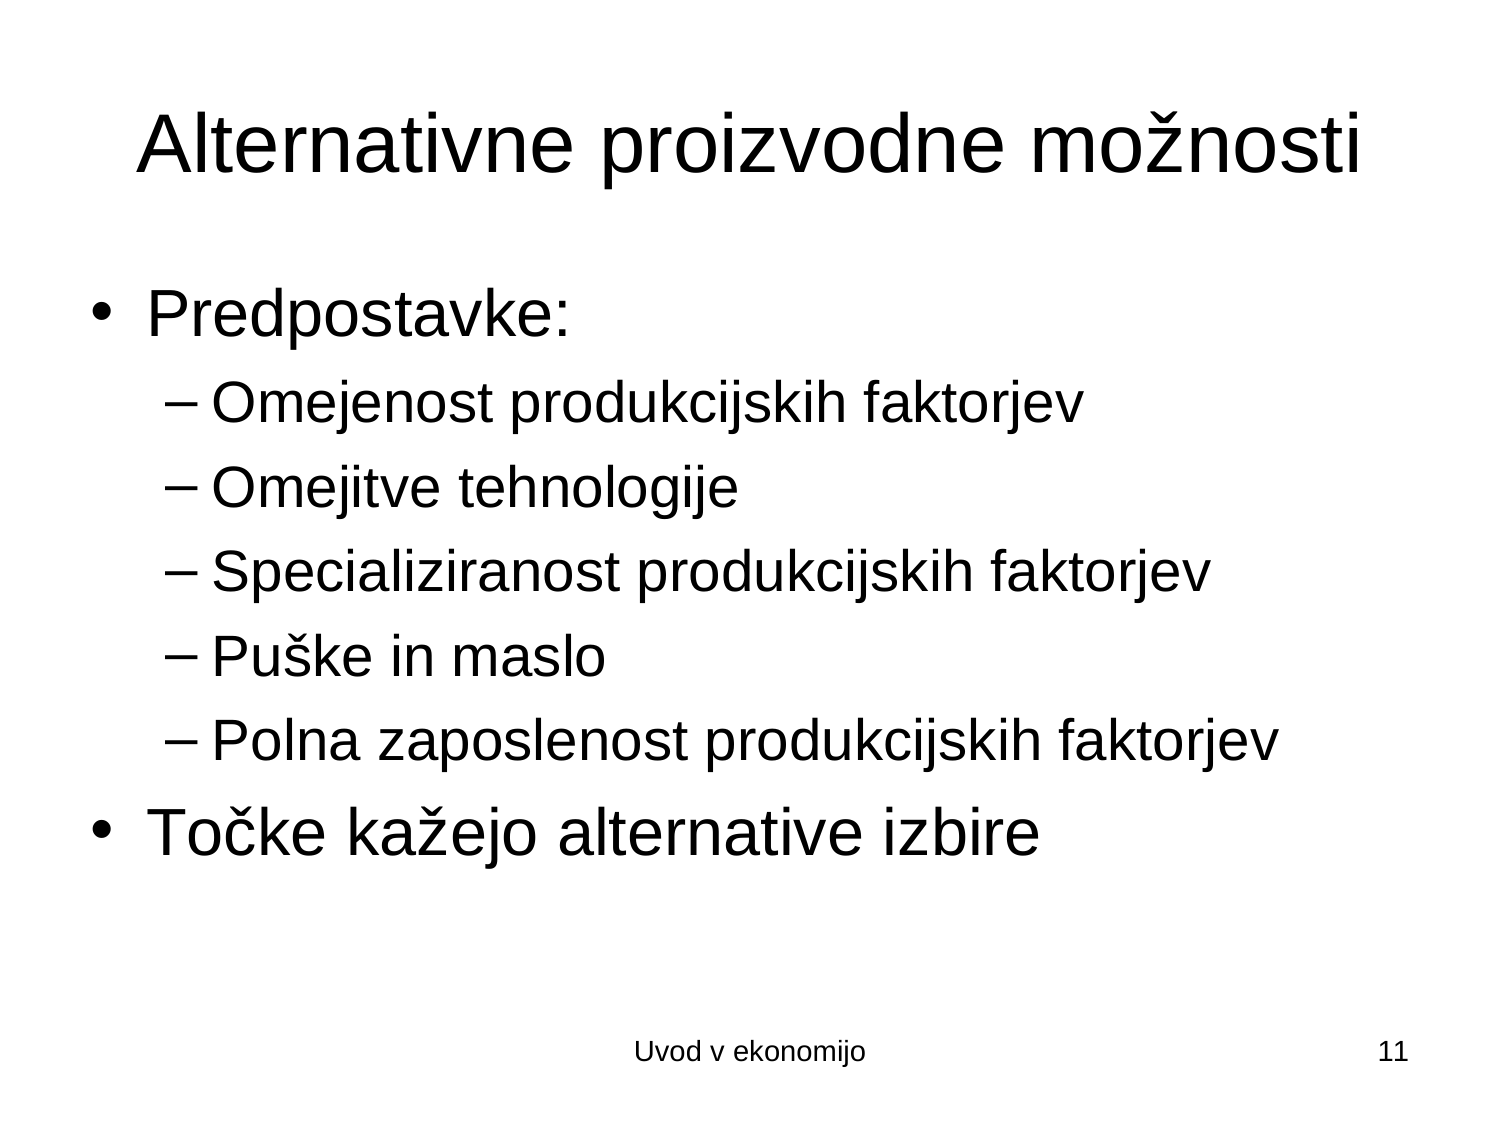

# Alternativne proizvodne možnosti
Predpostavke:
Omejenost produkcijskih faktorjev
Omejitve tehnologije
Specializiranost produkcijskih faktorjev
Puške in maslo
Polna zaposlenost produkcijskih faktorjev
Točke kažejo alternative izbire
Uvod v ekonomijo